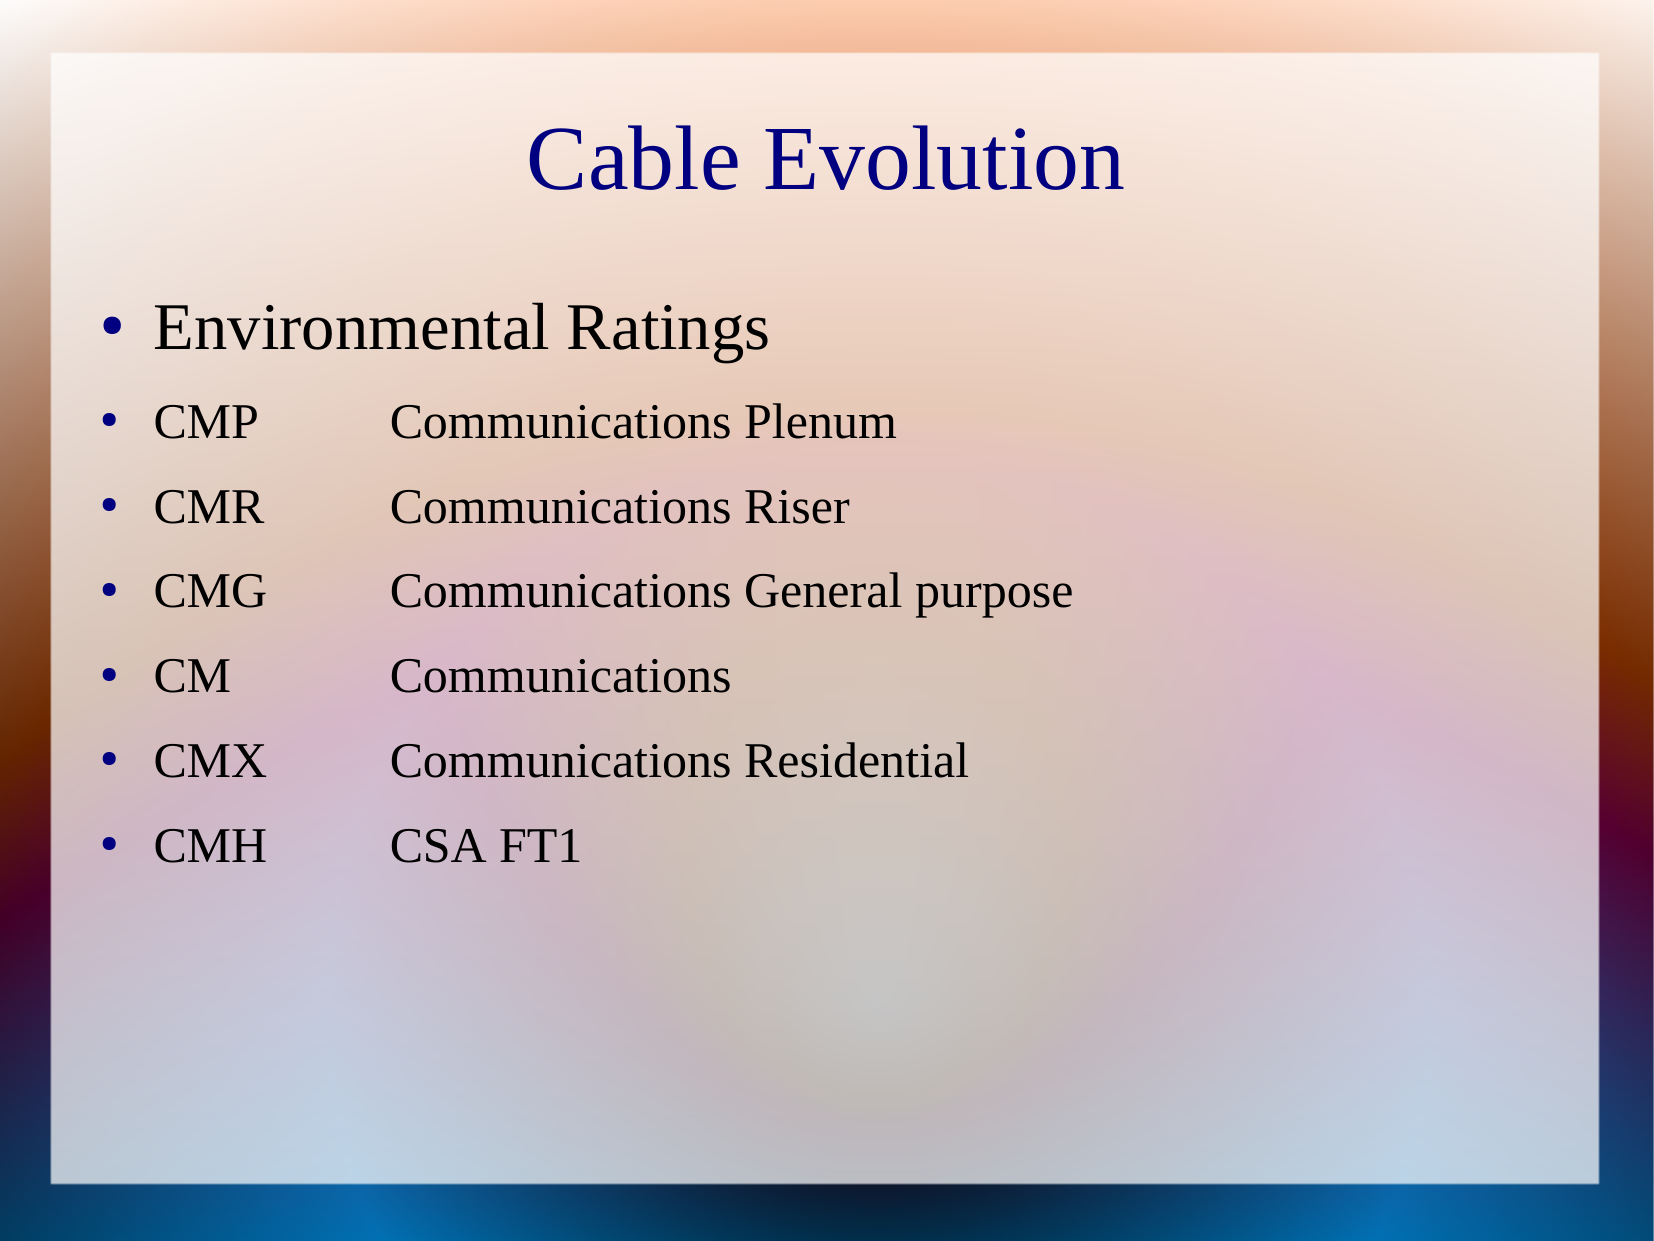

# Cable Evolution
Environmental Ratings
CMP 		Communications Plenum
CMR 	Communications Riser
CMG 	Communications General purpose
CM		Communications
CMX 	Communications Residential
CMH 	CSA FT1